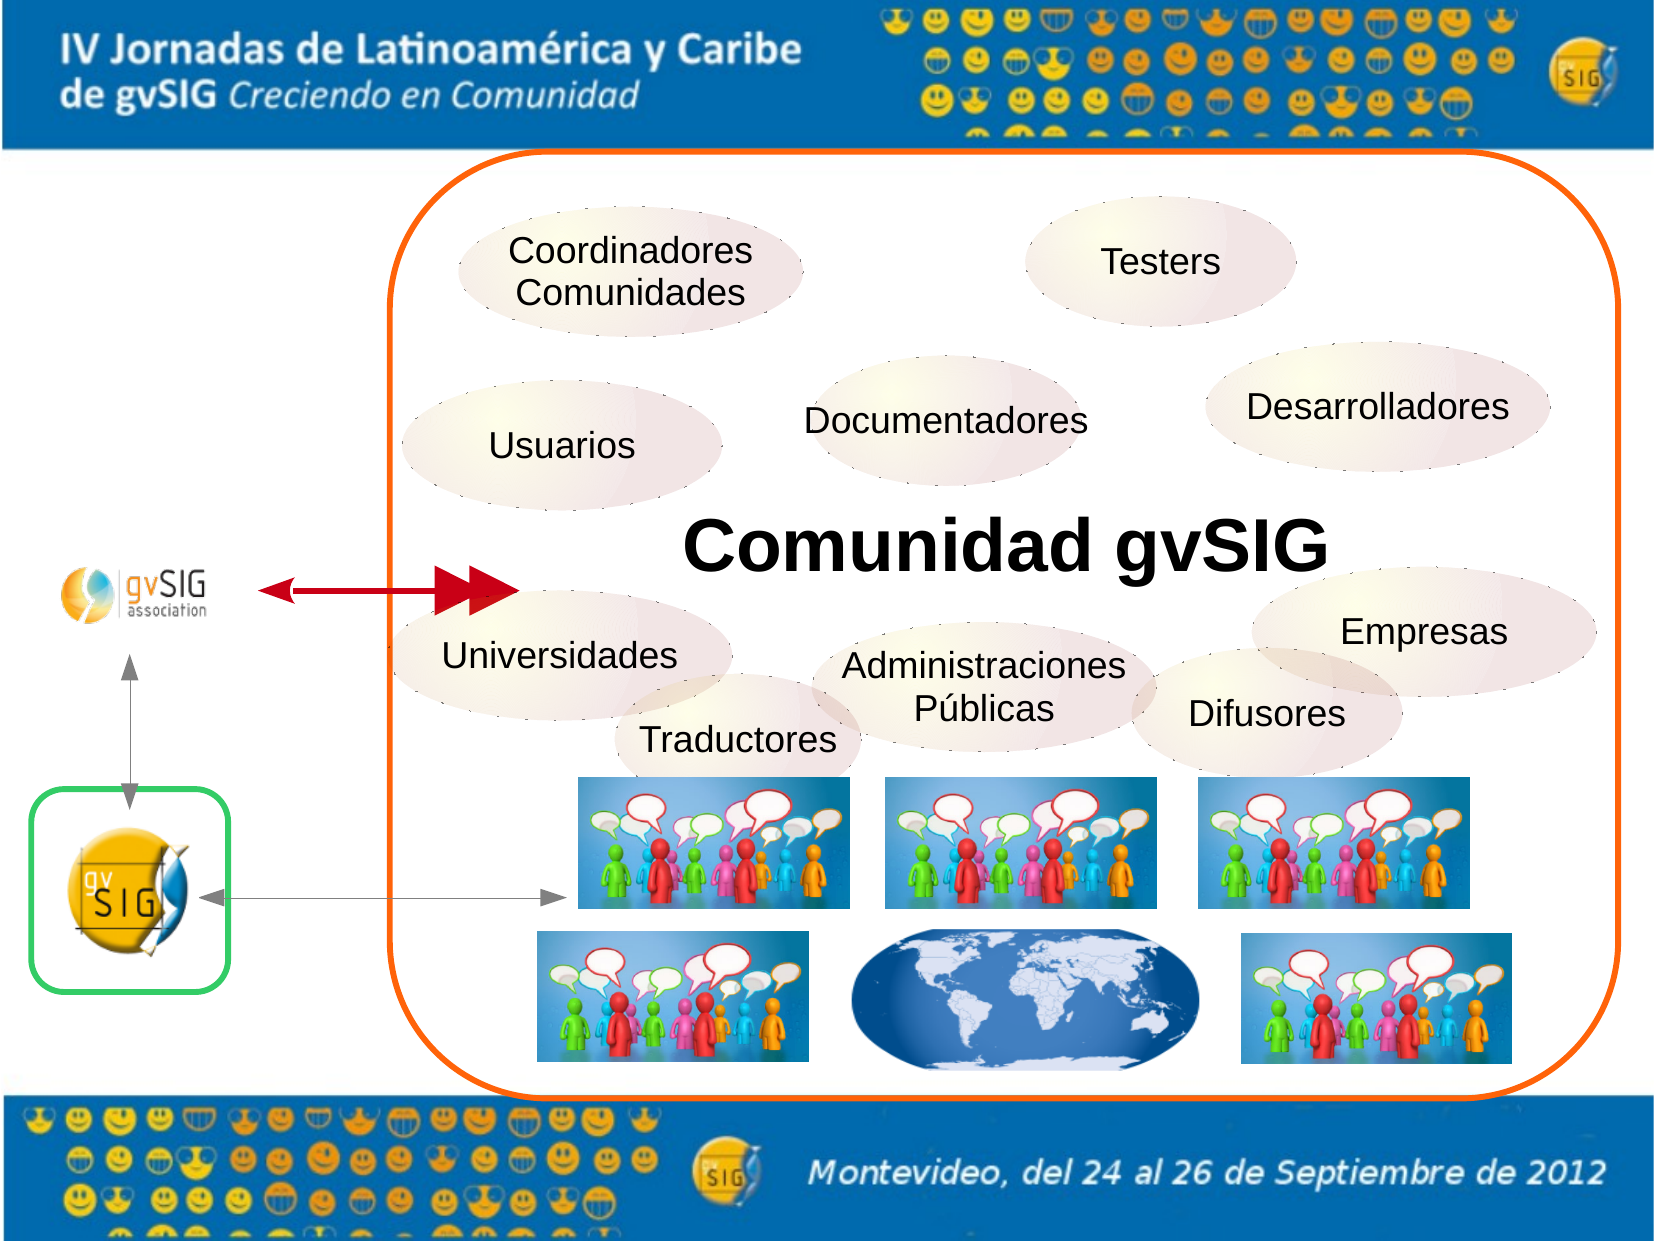

Comunidad gvSIG
Testers
Coordinadores
Comunidades
Desarrolladores
Documentadores
Usuarios
Empresas
Universidades
Administraciones
Públicas
Difusores
Traductores